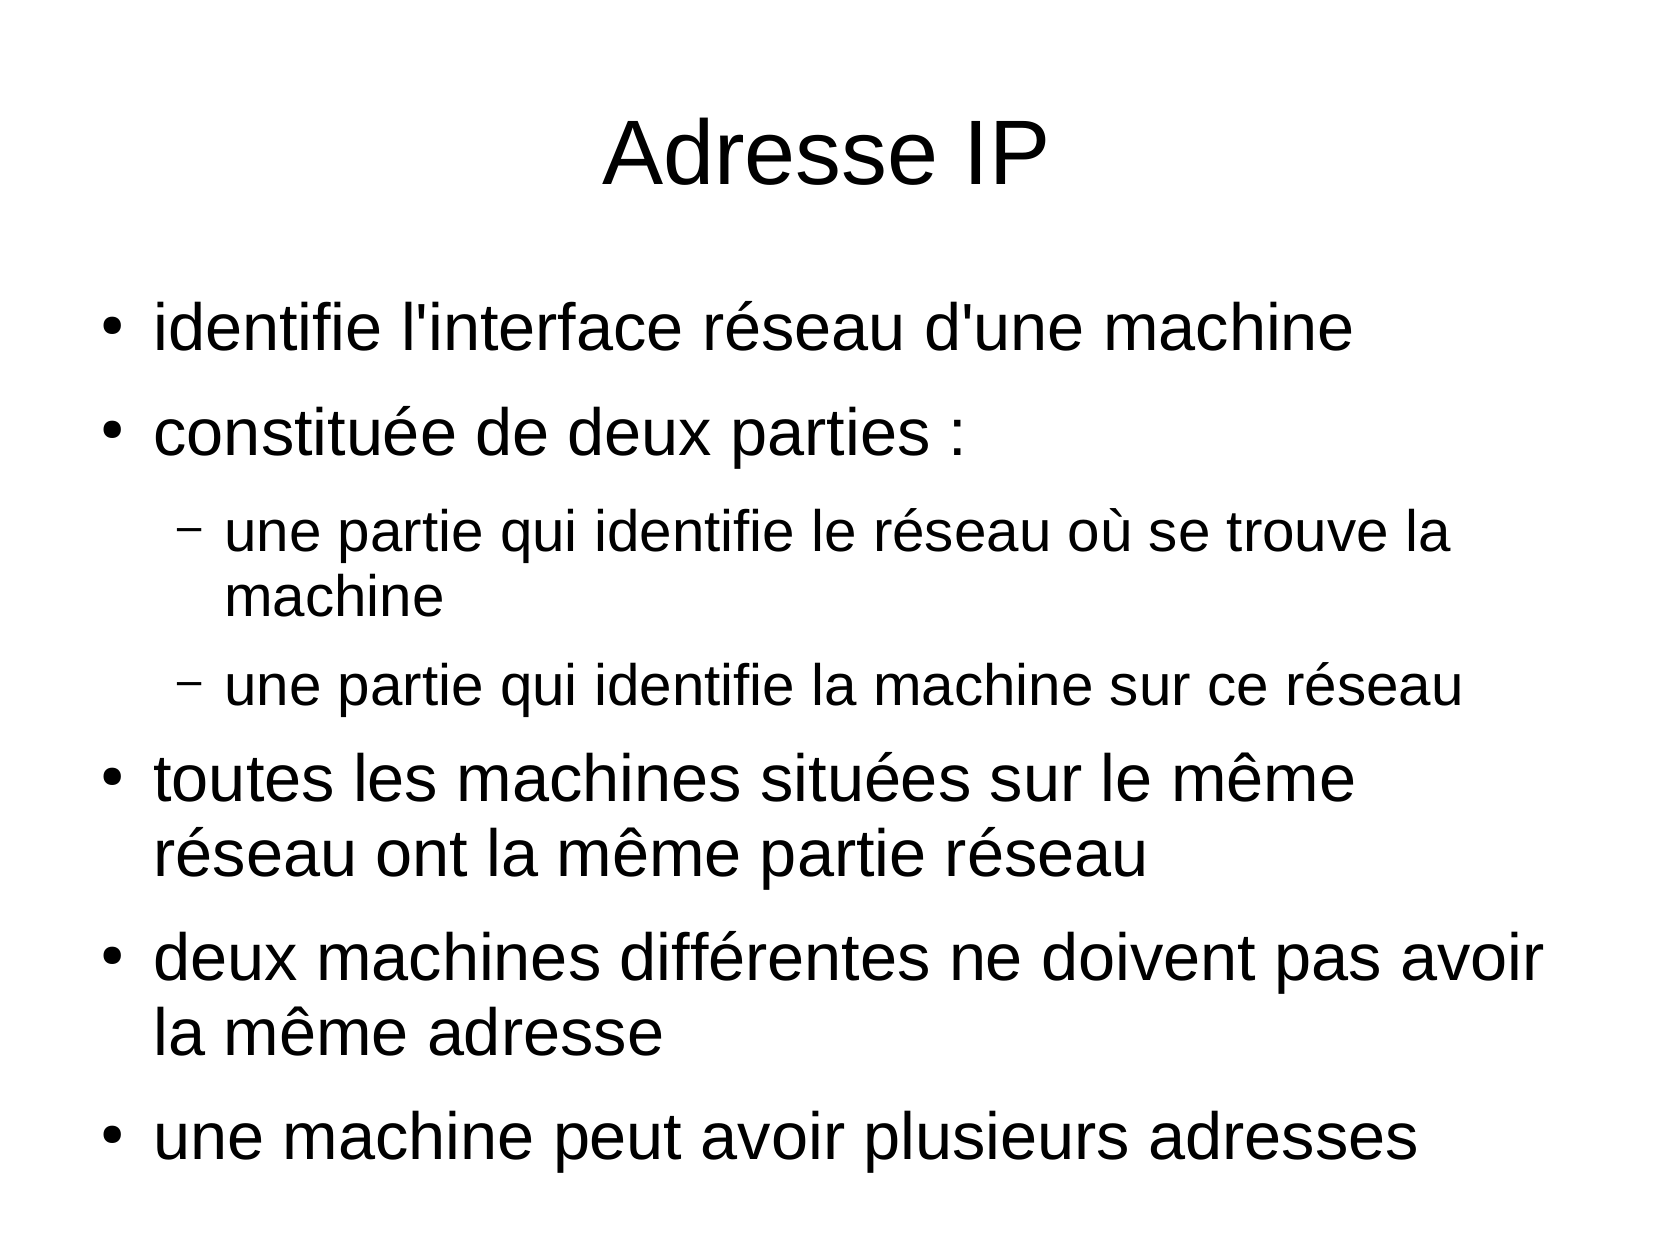

# Adresse IP
identifie l'interface réseau d'une machine
constituée de deux parties :
une partie qui identifie le réseau où se trouve la machine
une partie qui identifie la machine sur ce réseau
toutes les machines situées sur le même réseau ont la même partie réseau
deux machines différentes ne doivent pas avoir la même adresse
une machine peut avoir plusieurs adresses